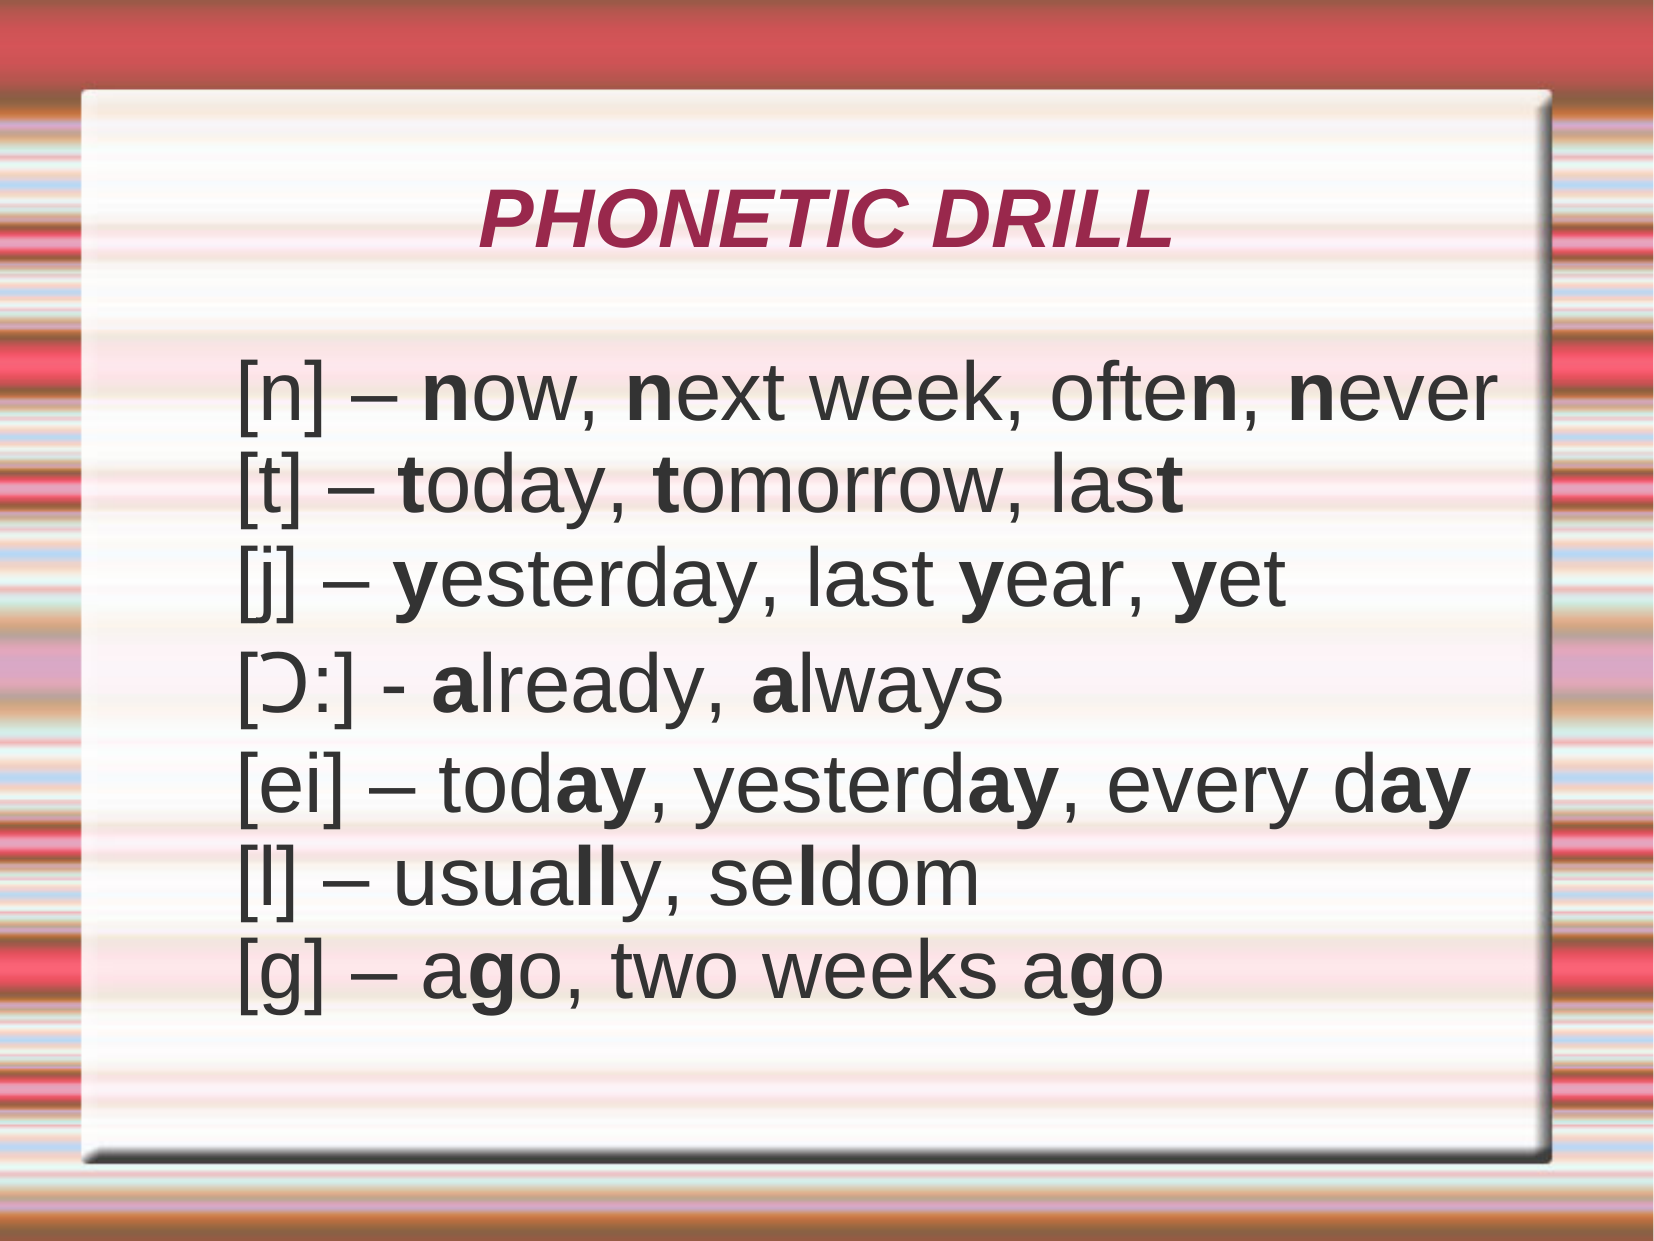

# PHONETIC DRILL
[n] – now, next week, often, never
[t] – today, tomorrow, last
[j] – yesterday, last year, yet
[Ɔ:] - already, always
[ei] – today, yesterday, every day
[l] – usually, seldom
[g] – ago, two weeks ago